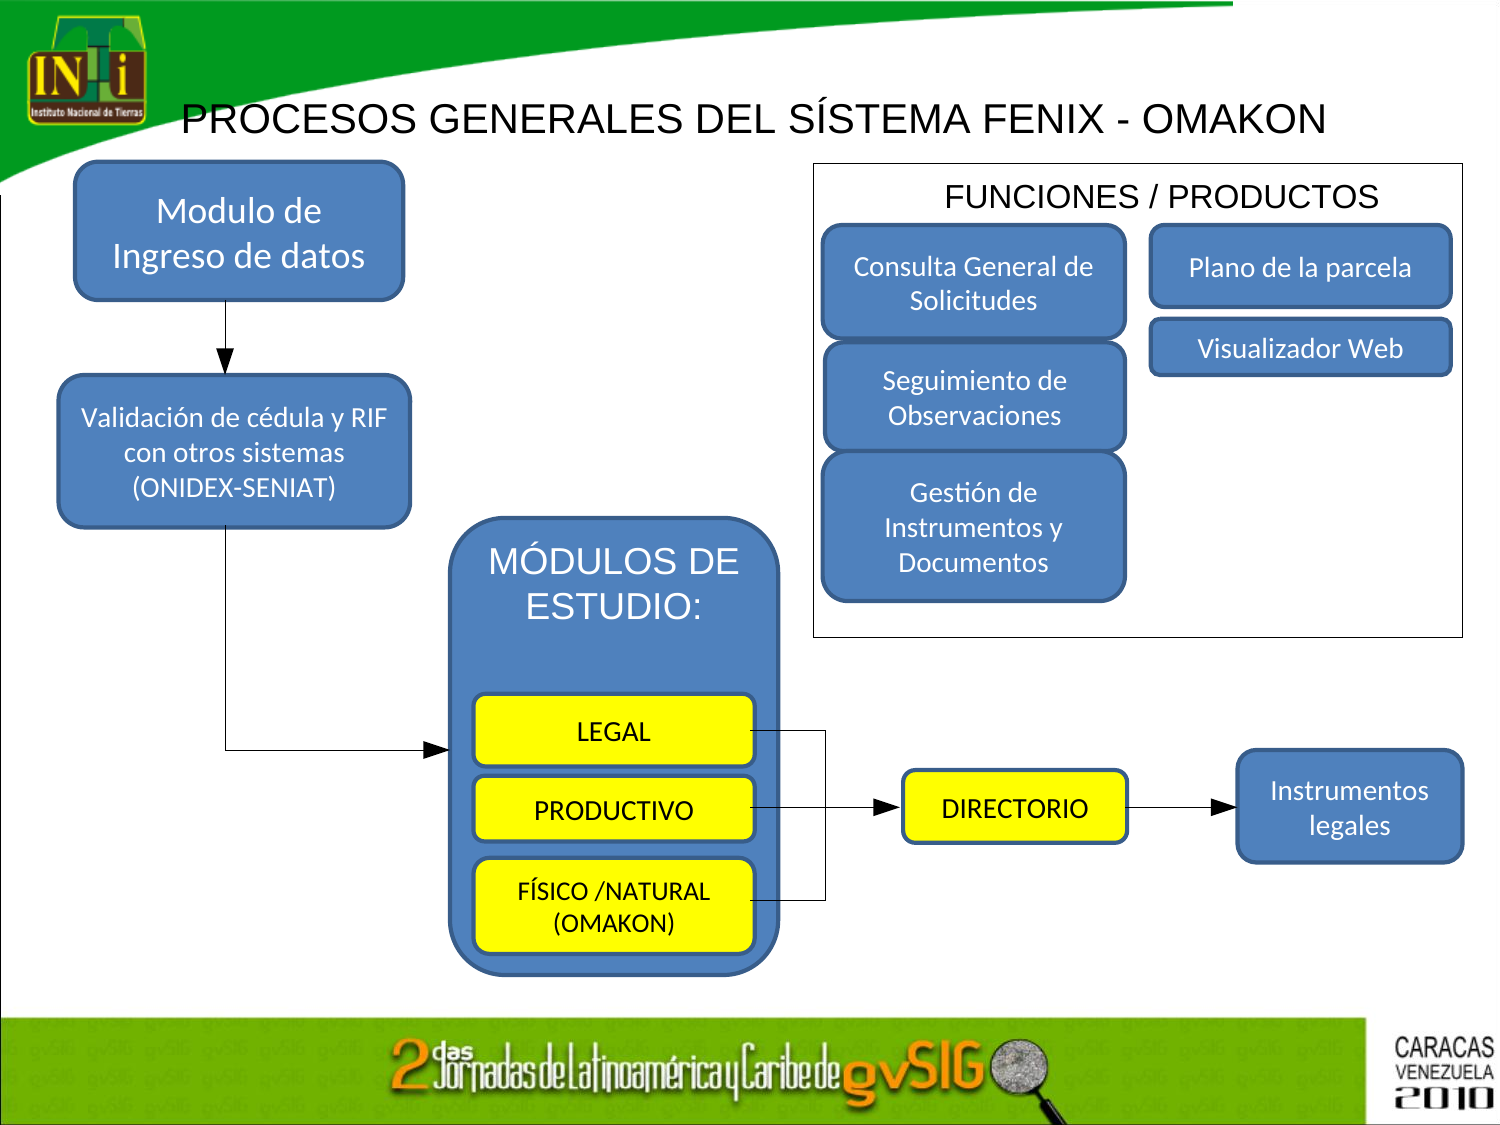

PROCESOS GENERALES DEL SÍSTEMA FENIX - OMAKON
Modulo de Ingreso de datos
FUNCIONES / PRODUCTOS
Consulta General de Solicitudes
Plano de la parcela
Visualizador Web
Seguimiento de Observaciones
Validación de cédula y RIF con otros sistemas (ONIDEX-SENIAT)
Gestión de Instrumentos y Documentos
MÓDULOS DE ESTUDIO:
LEGAL
Instrumentos legales
DIRECTORIO
PRODUCTIVO
FÍSICO /NATURAL
(OMAKON)